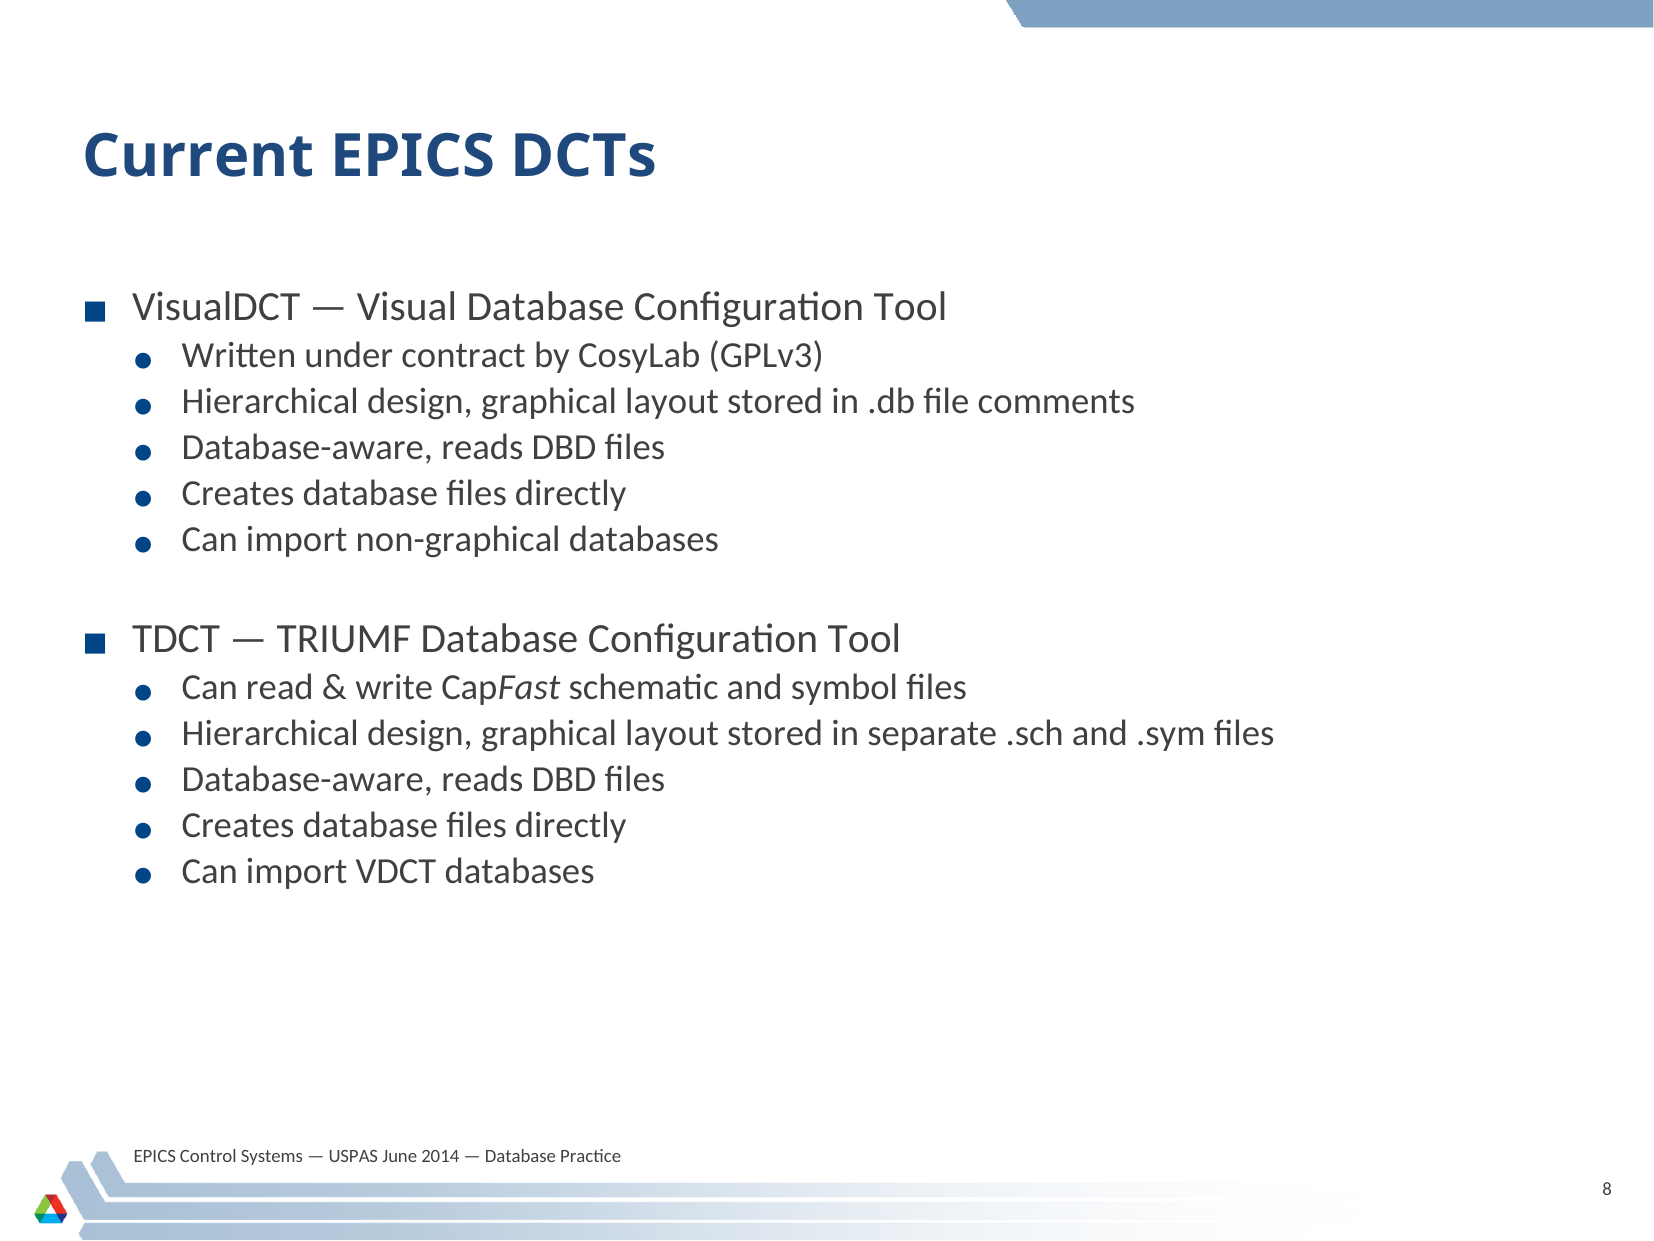

# Current EPICS DCTs
VisualDCT — Visual Database Configuration Tool
Written under contract by CosyLab (GPLv3)
Hierarchical design, graphical layout stored in .db file comments
Database-aware, reads DBD files
Creates database files directly
Can import non-graphical databases
TDCT — TRIUMF Database Configuration Tool
Can read & write CapFast schematic and symbol files
Hierarchical design, graphical layout stored in separate .sch and .sym files
Database-aware, reads DBD files
Creates database files directly
Can import VDCT databases
EPICS Control Systems — USPAS June 2014 — Database Practice
8